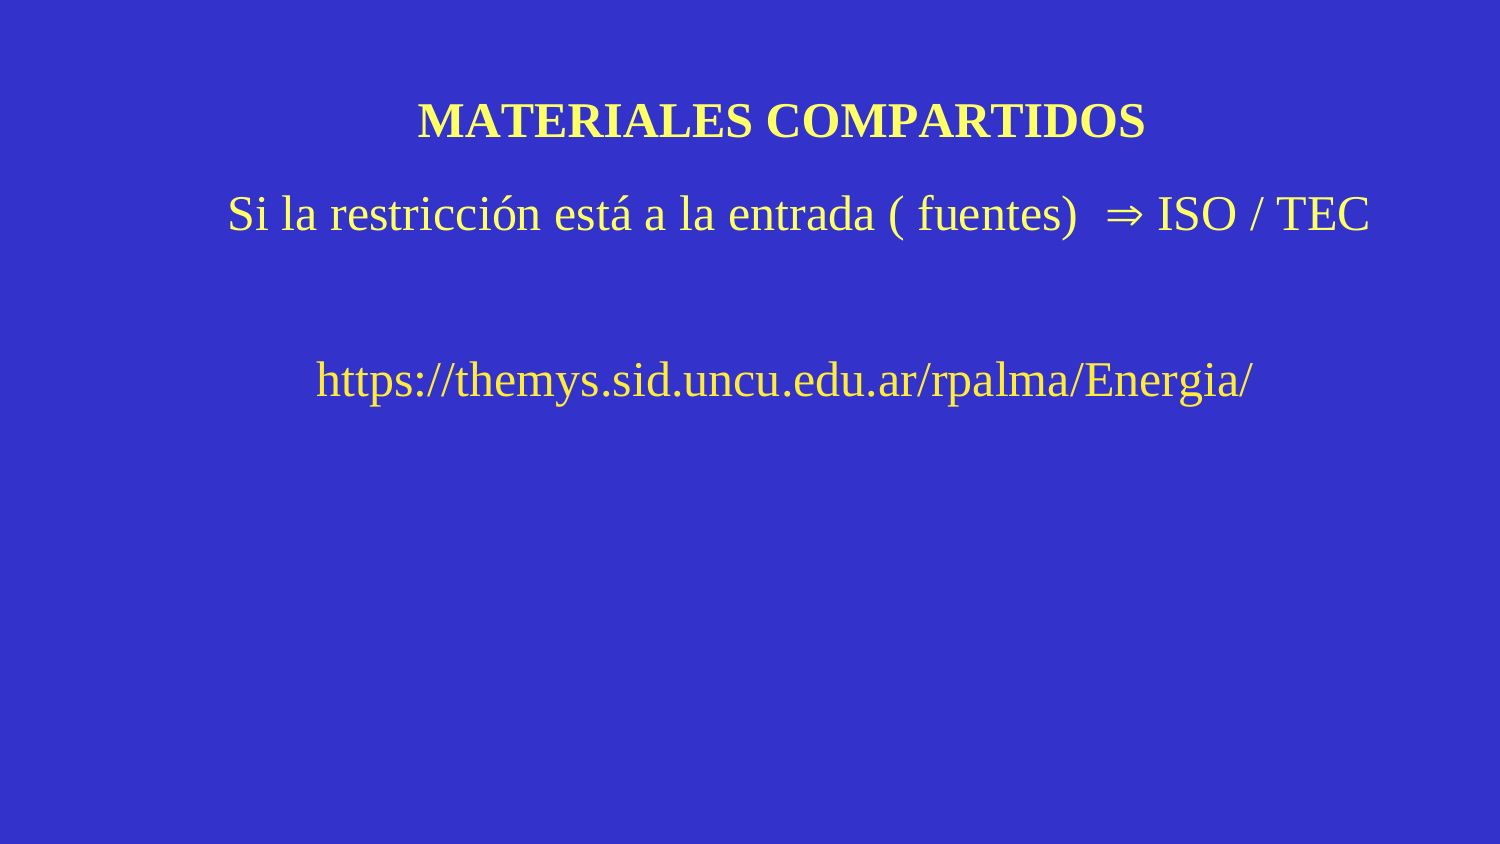

MATERIALES COMPARTIDOS
Si la restricción está a la entrada ( fuentes)  ISO / TEC
https://themys.sid.uncu.edu.ar/rpalma/Energia/